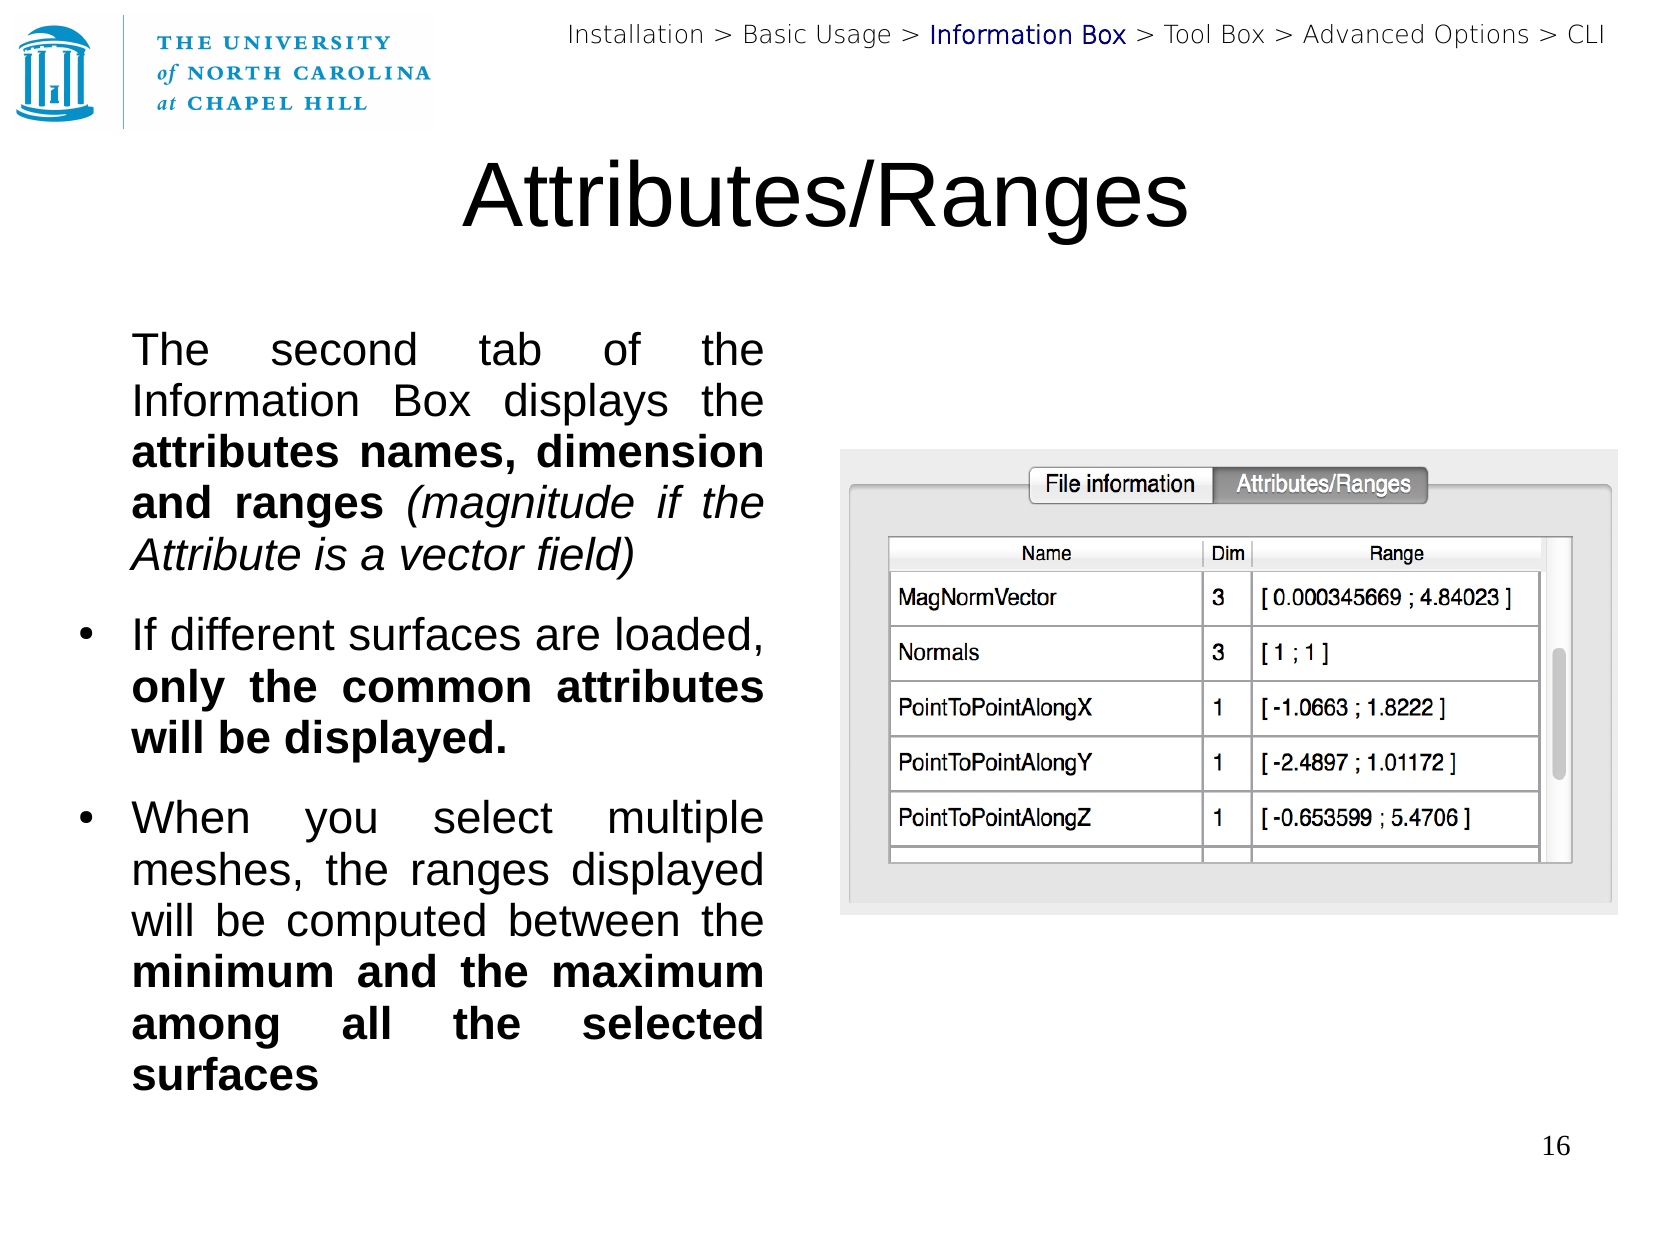

Installation > Basic Usage > Information Box > Tool Box > Advanced Options > CLI
# Attributes/Ranges
The second tab of the Information Box displays the attributes names, dimension and ranges (magnitude if the Attribute is a vector field)
If different surfaces are loaded, only the common attributes will be displayed.
When you select multiple meshes, the ranges displayed will be computed between the minimum and the maximum among all the selected surfaces
16